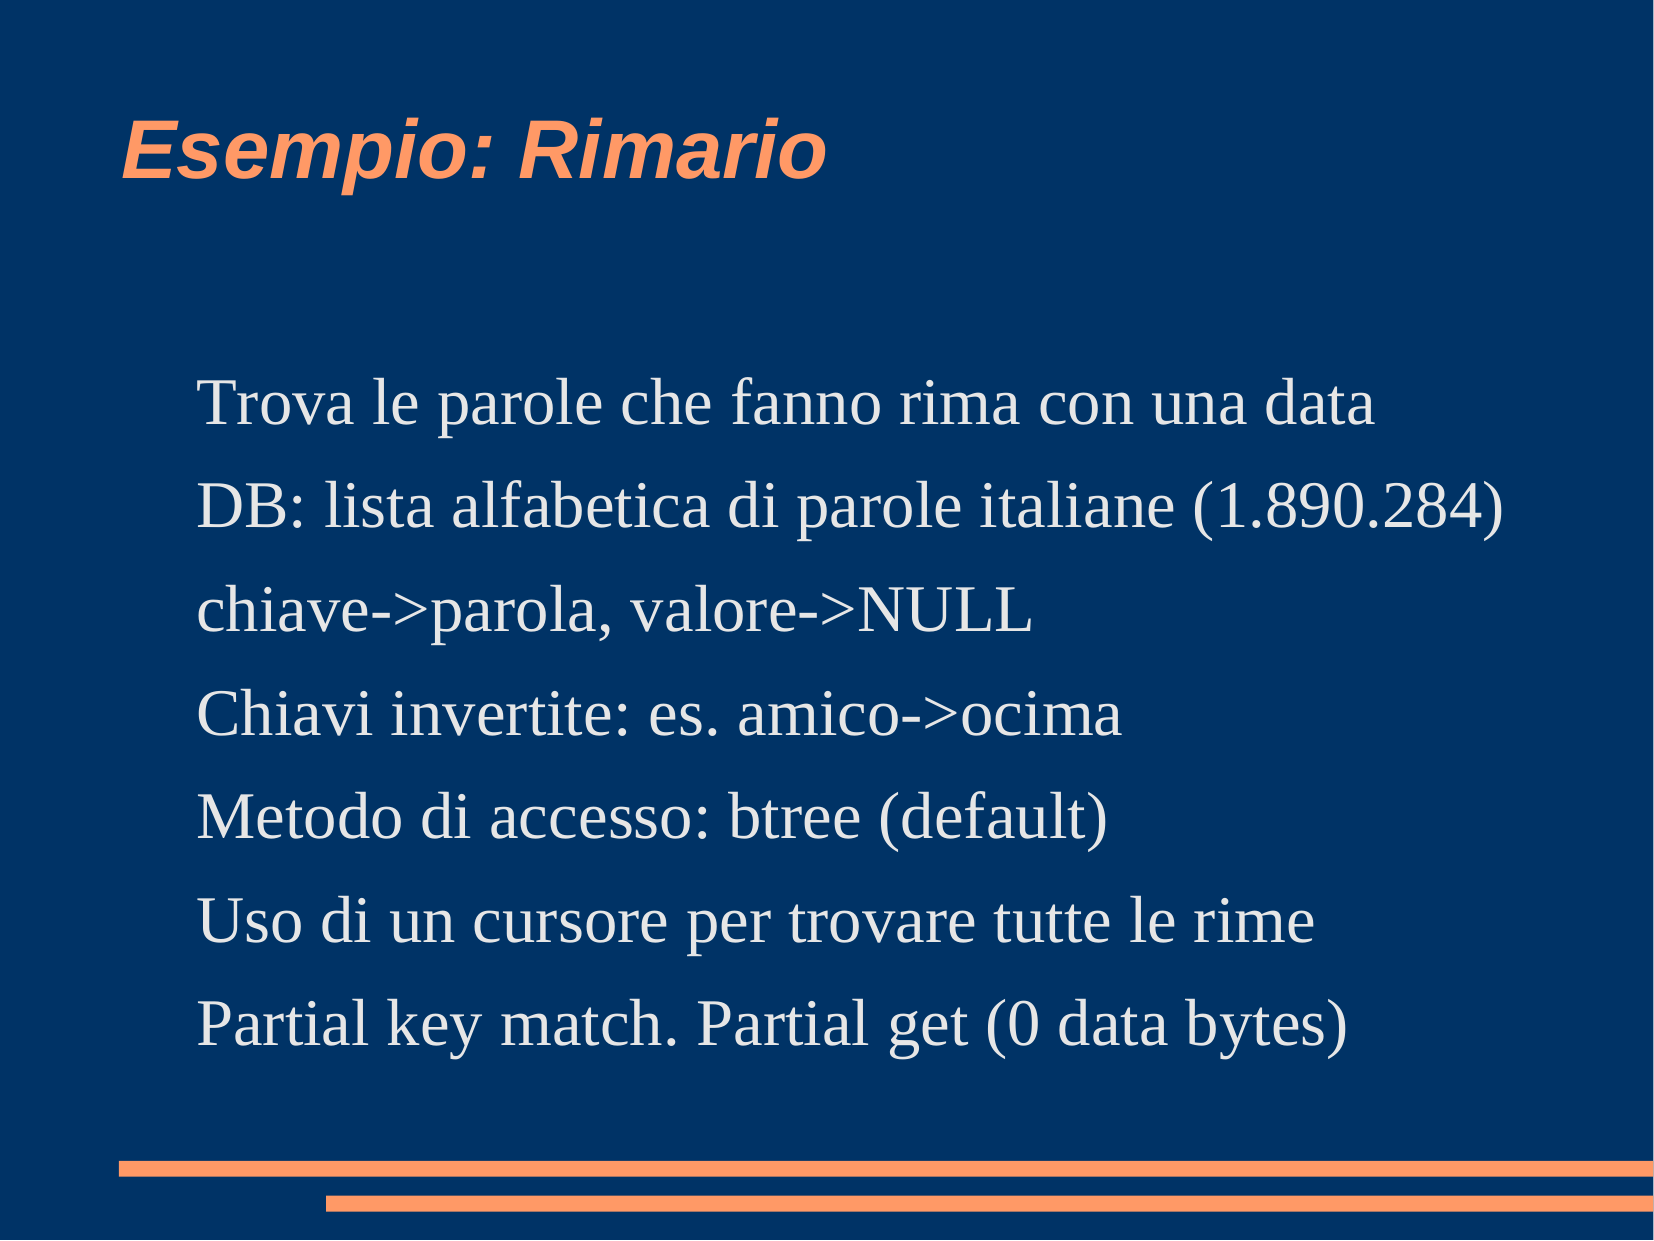

# Esempio: Rimario
Trova le parole che fanno rima con una data
DB: lista alfabetica di parole italiane (1.890.284)
chiave->parola, valore->NULL
Chiavi invertite: es. amico->ocima
Metodo di accesso: btree (default)
Uso di un cursore per trovare tutte le rime
Partial key match. Partial get (0 data bytes)